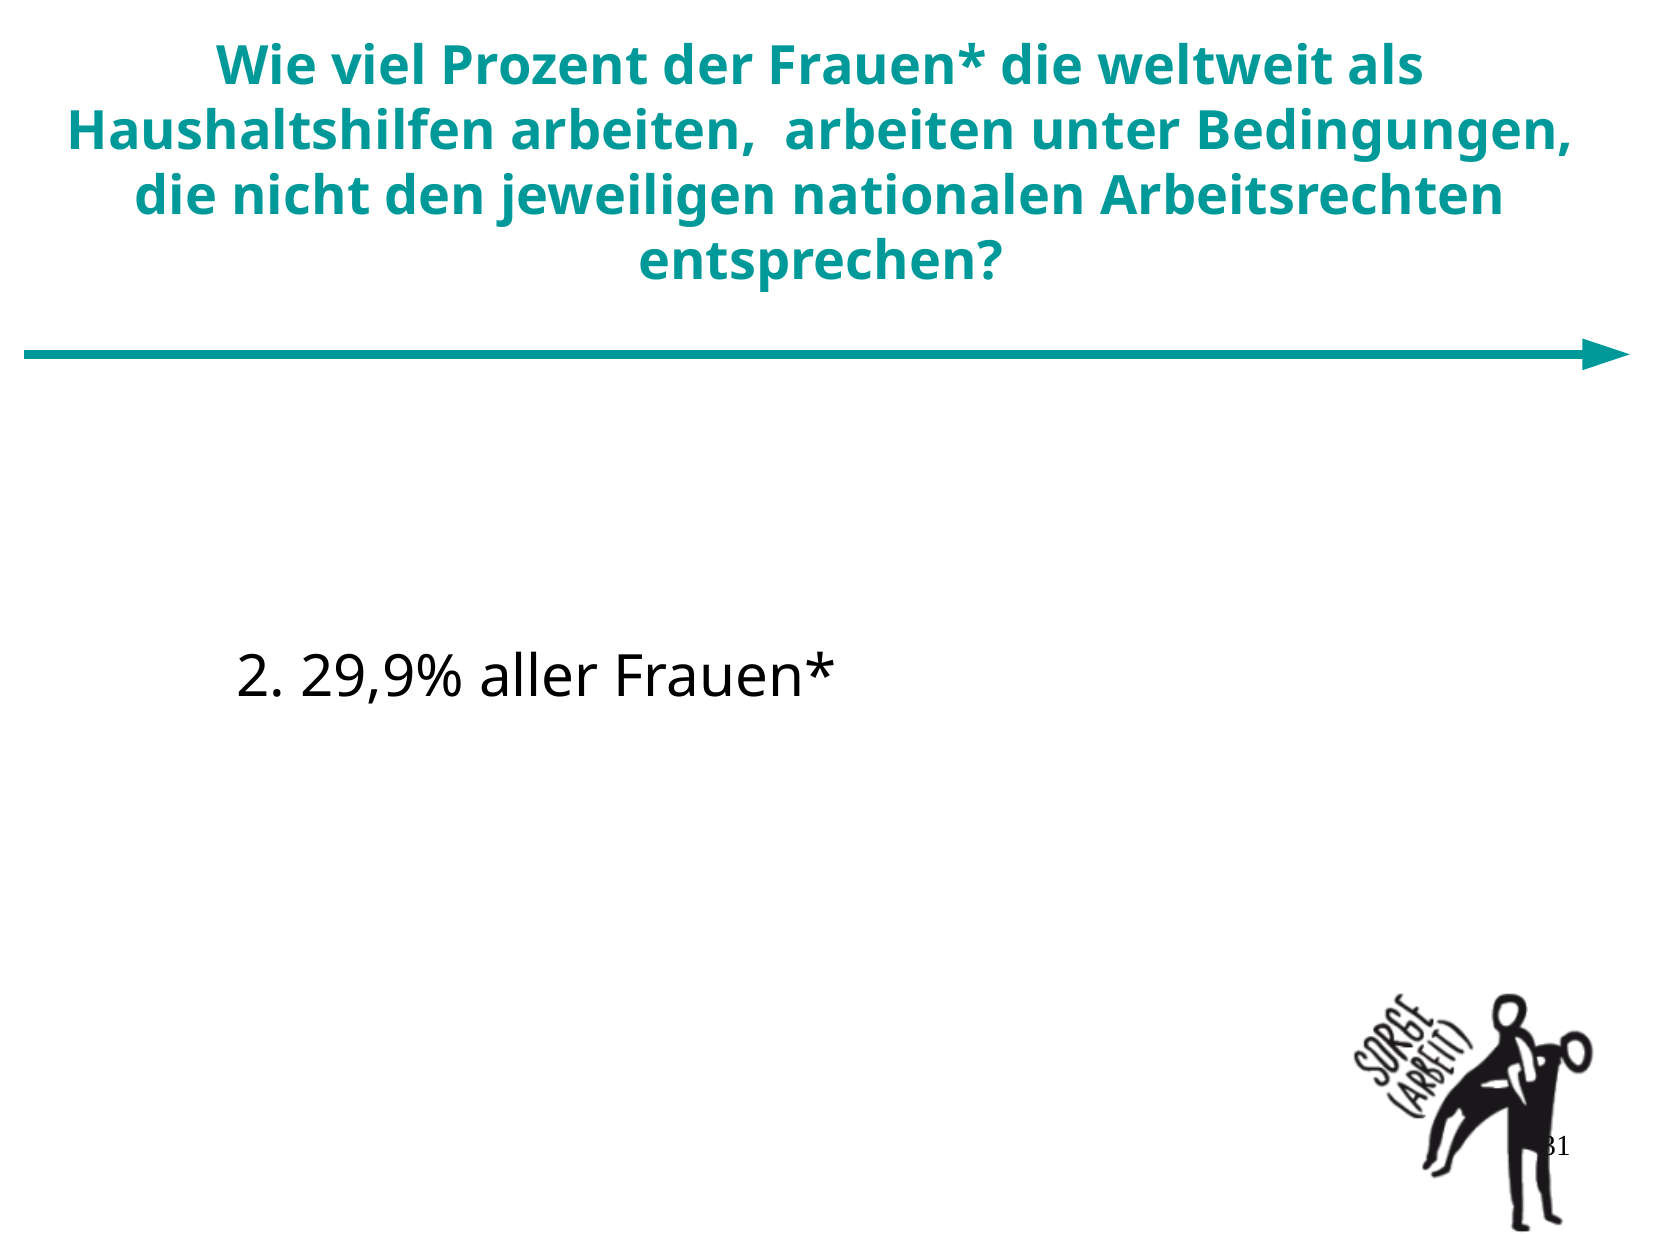

# Wie viel Prozent der Frauen* die weltweit als Haushaltshilfen arbeiten, arbeiten unter Bedingungen, die nicht den jeweiligen nationalen Arbeitsrechten entsprechen?
2. 29,9% aller Frauen*
31